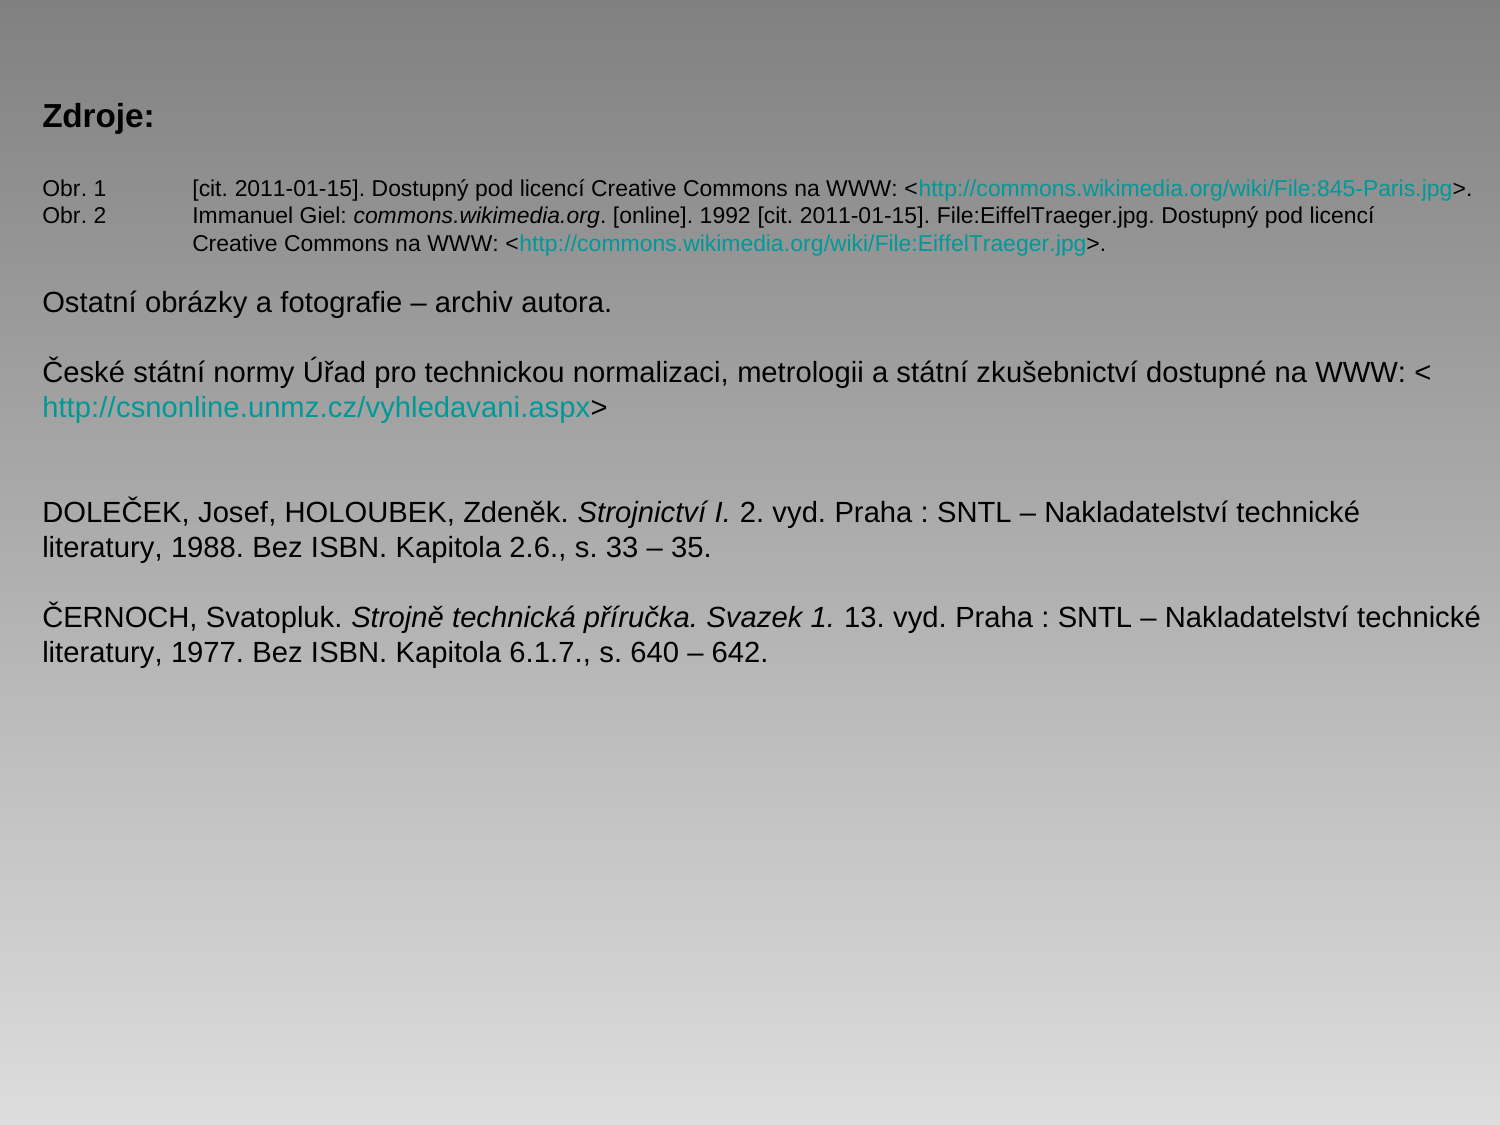

Zdroje:
Obr. 1	[cit. 2011-01-15]. Dostupný pod licencí Creative Commons na WWW: <http://commons.wikimedia.org/wiki/File:845-Paris.jpg>.
Obr. 2	Immanuel Giel: commons.wikimedia.org. [online]. 1992 [cit. 2011-01-15]. File:EiffelTraeger.jpg. Dostupný pod licencí 		Creative Commons na WWW: <http://commons.wikimedia.org/wiki/File:EiffelTraeger.jpg>.
Ostatní obrázky a fotografie – archiv autora.
České státní normy Úřad pro technickou normalizaci, metrologii a státní zkušebnictví dostupné na WWW: <http://csnonline.unmz.cz/vyhledavani.aspx>
DOLEČEK, Josef, HOLOUBEK, Zdeněk. Strojnictví I. 2. vyd. Praha : SNTL – Nakladatelství technické literatury, 1988. Bez ISBN. Kapitola 2.6., s. 33 – 35.
ČERNOCH, Svatopluk. Strojně technická příručka. Svazek 1. 13. vyd. Praha : SNTL – Nakladatelství technické literatury, 1977. Bez ISBN. Kapitola 6.1.7., s. 640 – 642.